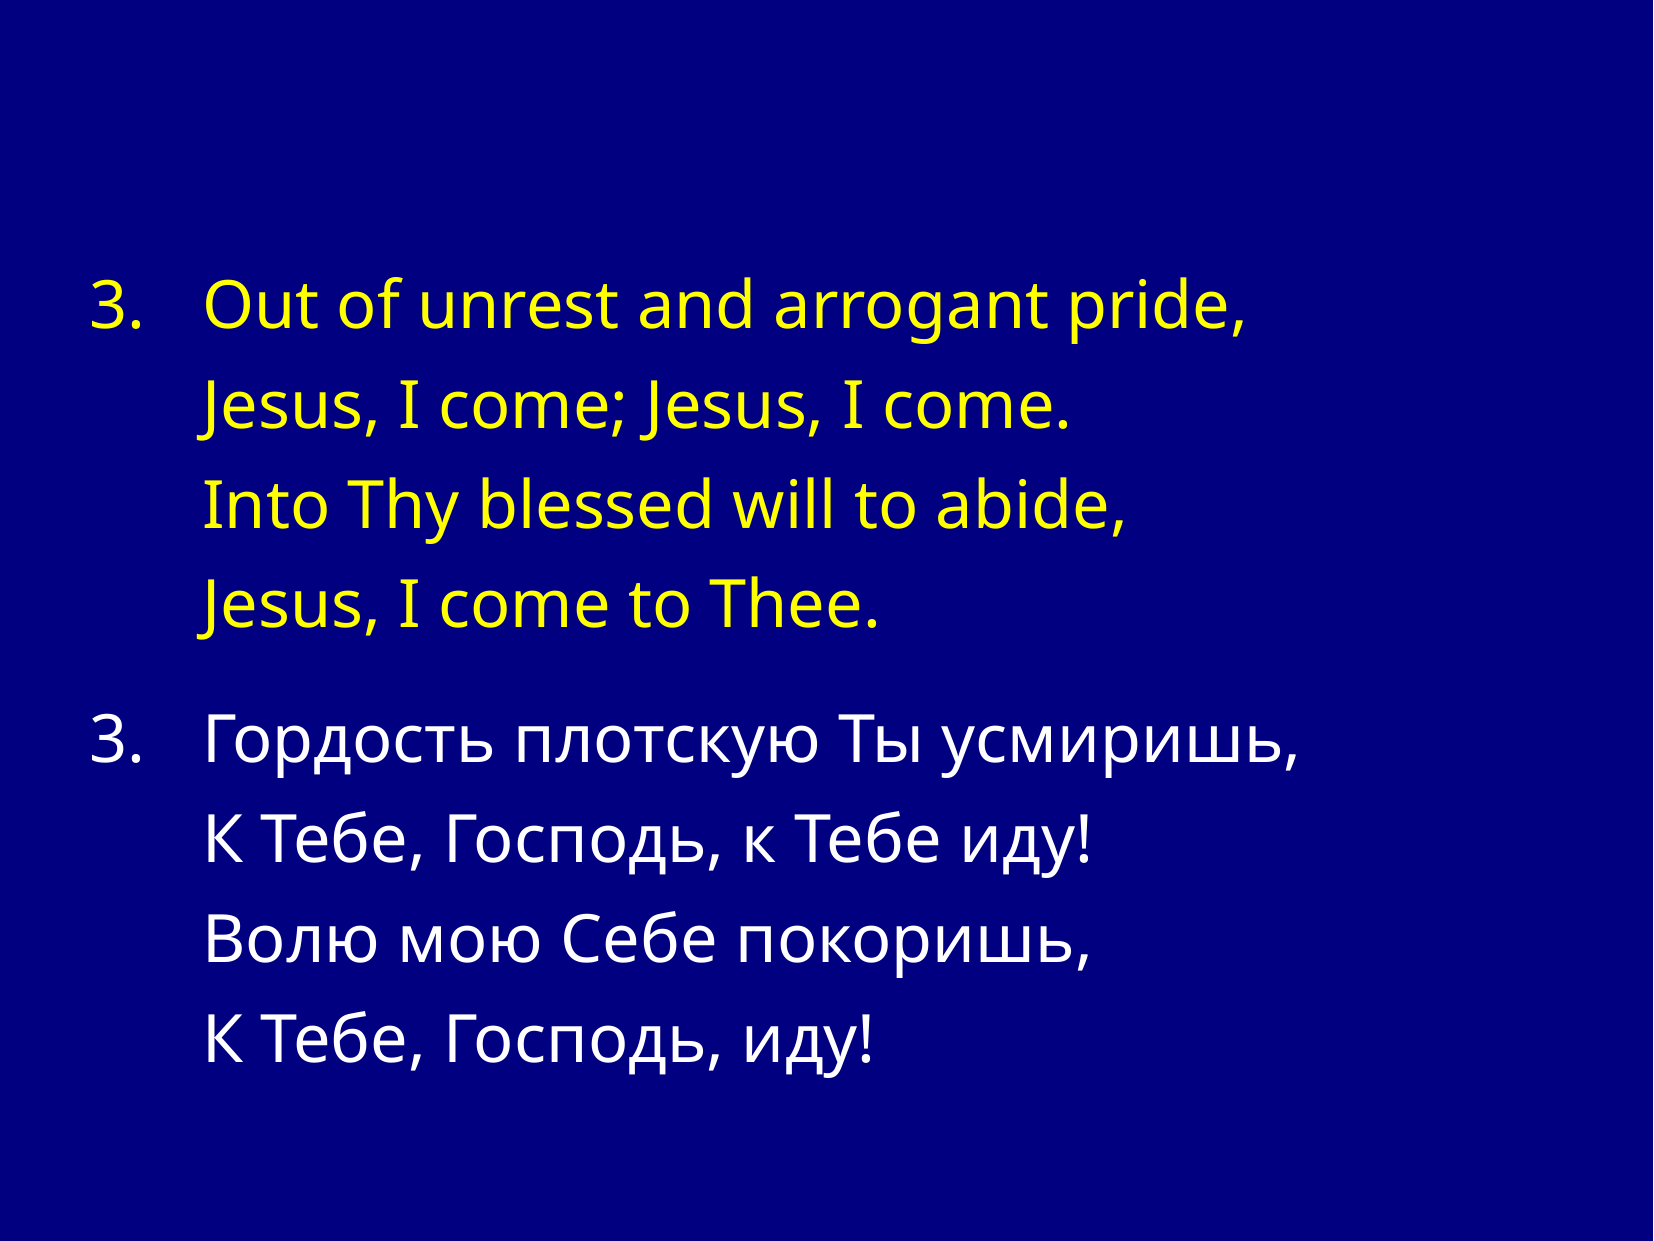

3.	Out of unrest and arrogant pride,
	Jesus, I come; Jesus, I come.
	Into Thy blessed will to abide,
	Jesus, I come to Thee.
3.	Гордость плотскую Ты усмиришь,
	К Тебе, Господь, к Тебе иду!
	Волю мою Себе покоришь,
	К Тебе, Господь, иду!